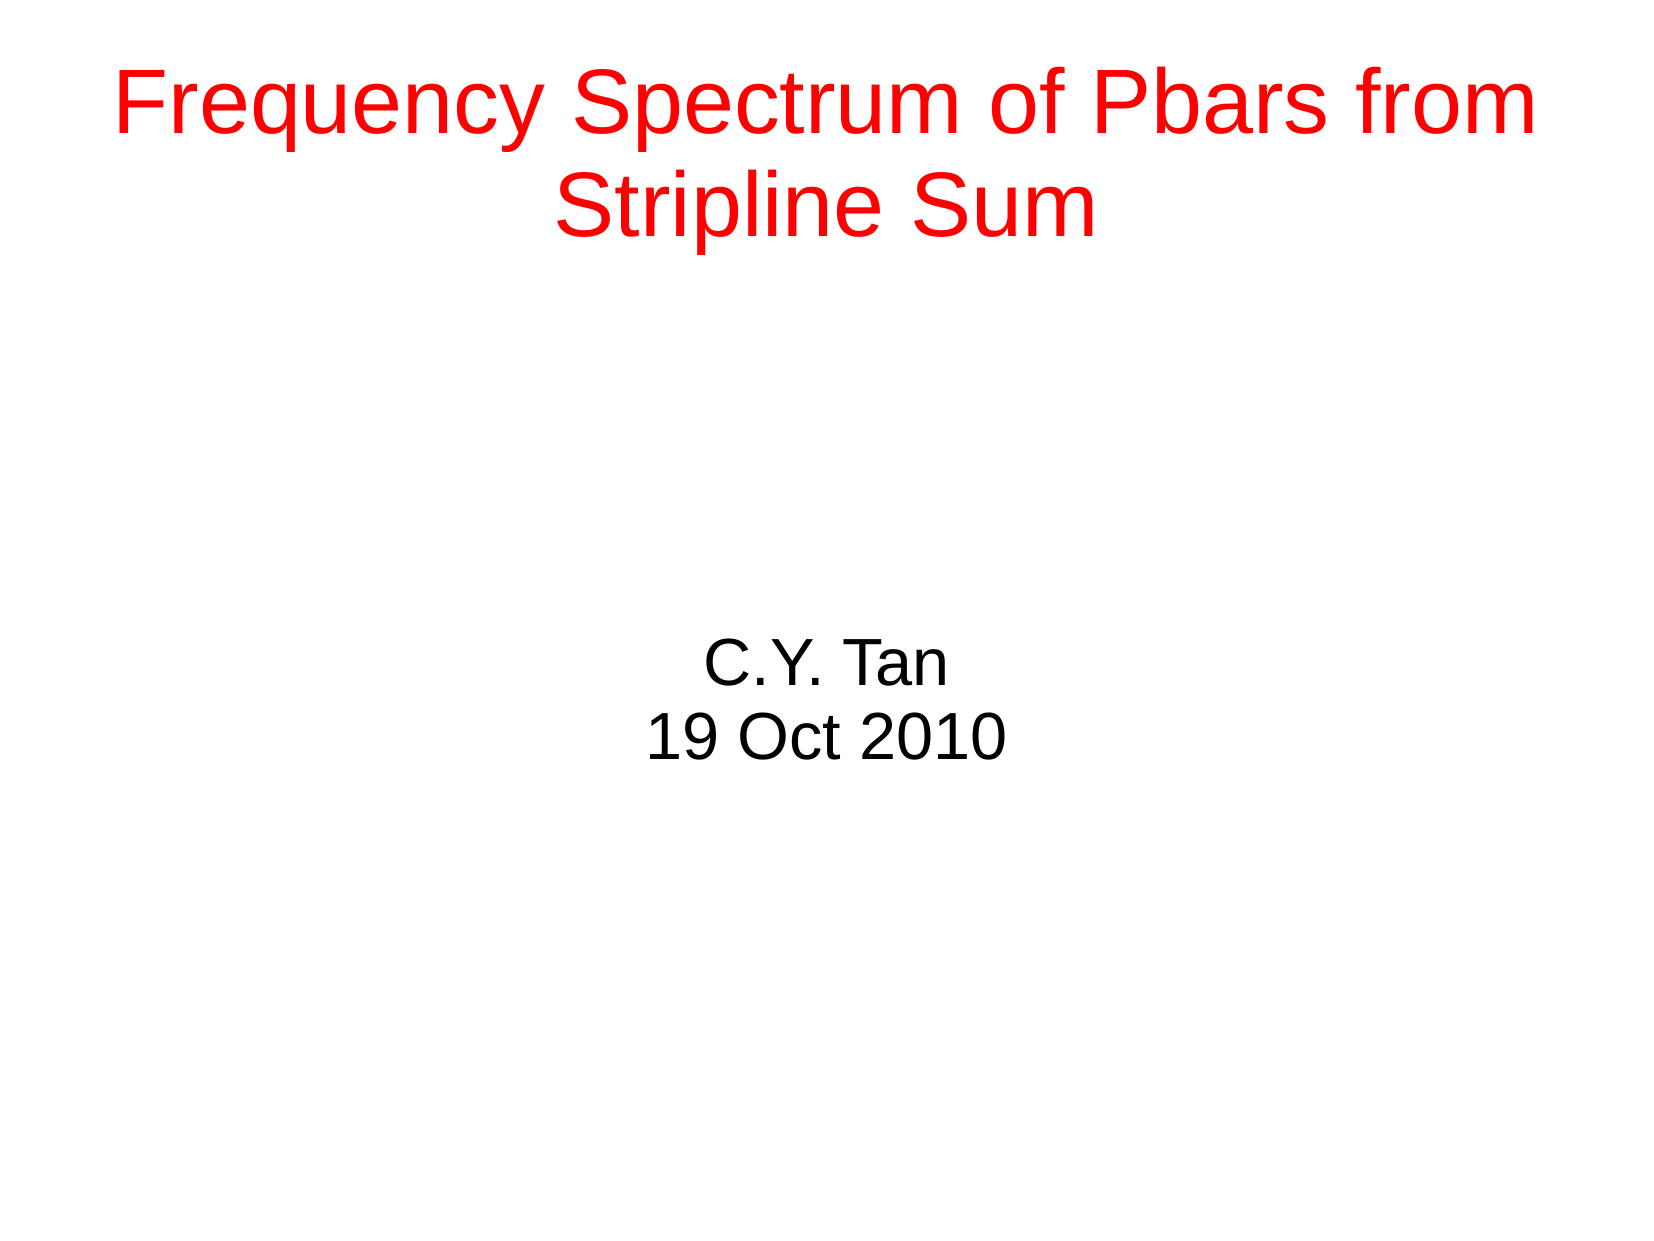

# Frequency Spectrum of Pbars from Stripline Sum
C.Y. Tan
19 Oct 2010